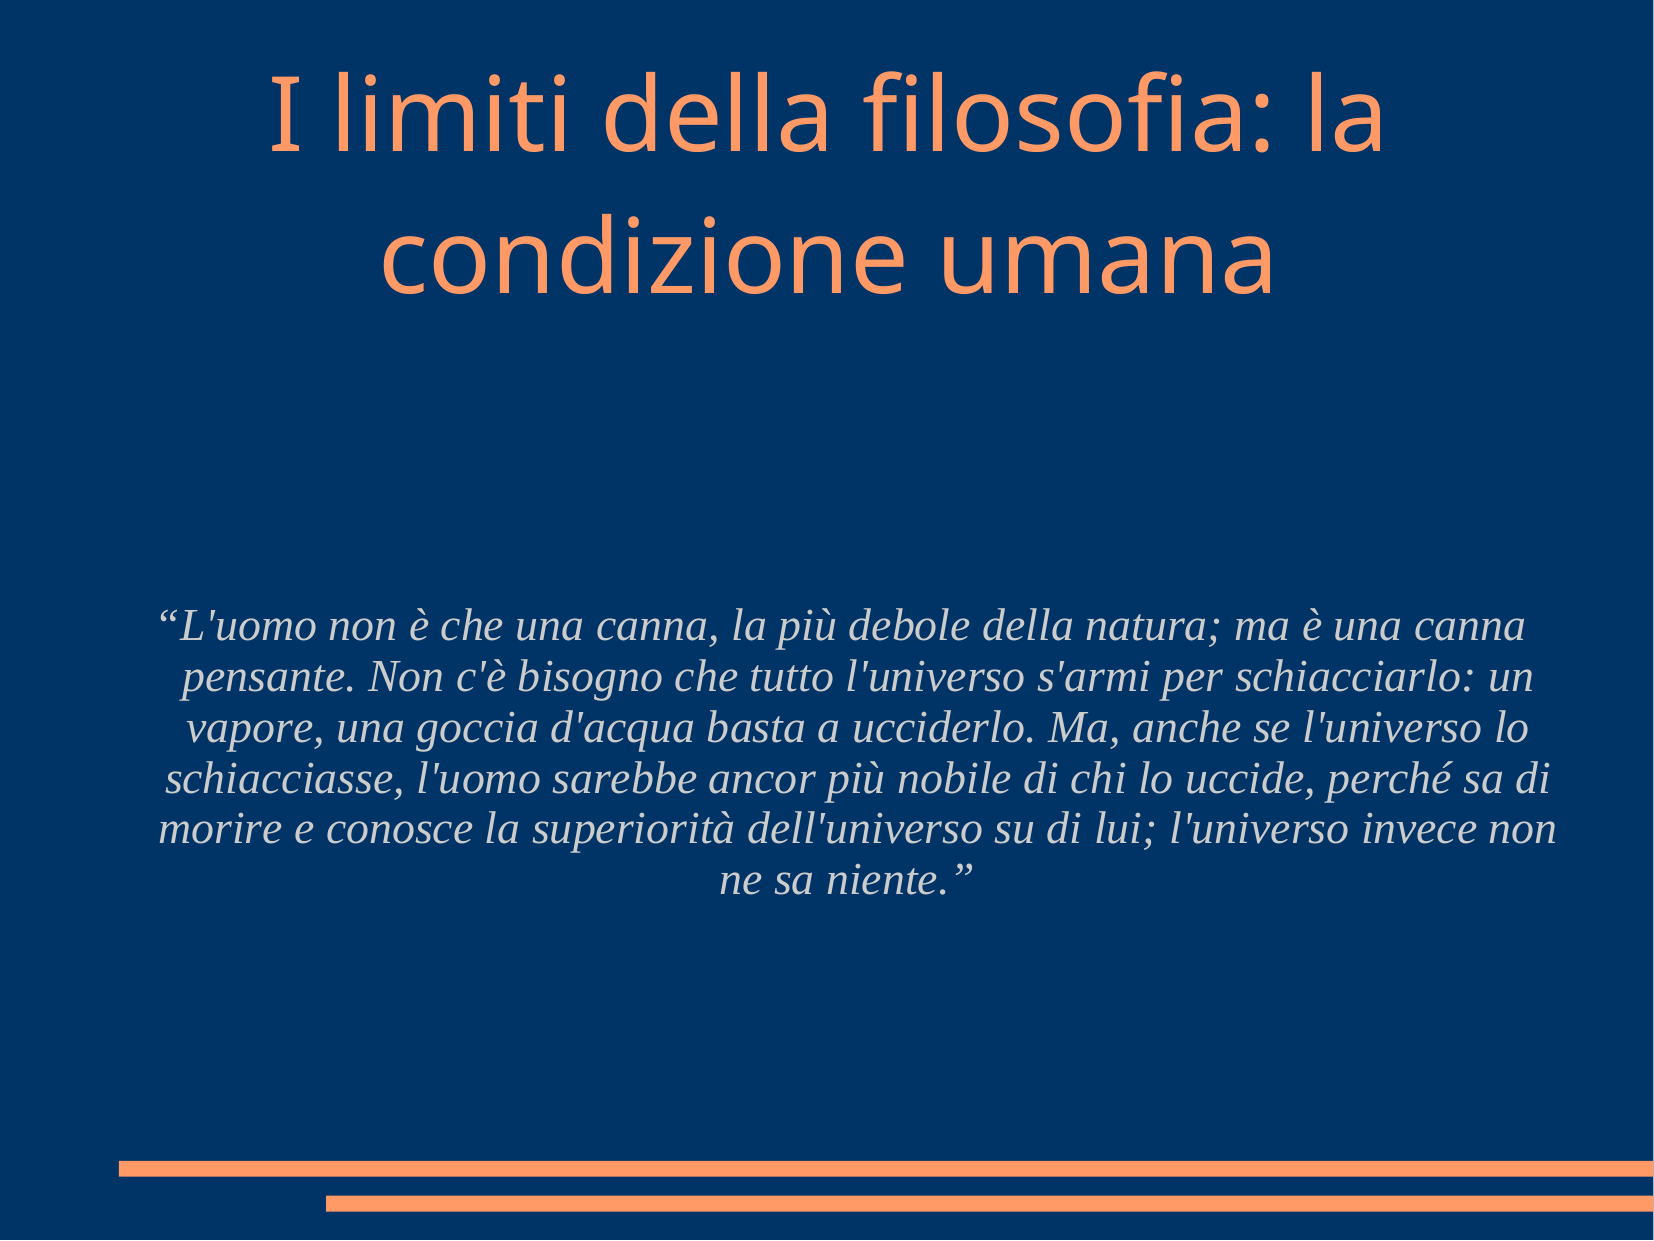

# I limiti della filosofia: la condizione umana
“L'uomo non è che una canna, la più debole della natura; ma è una canna pensante. Non c'è bisogno che tutto l'universo s'armi per schiacciarlo: un vapore, una goccia d'acqua basta a ucciderlo. Ma, anche se l'universo lo schiacciasse, l'uomo sarebbe ancor più nobile di chi lo uccide, perché sa di morire e conosce la superiorità dell'universo su di lui; l'universo invece non ne sa niente.”